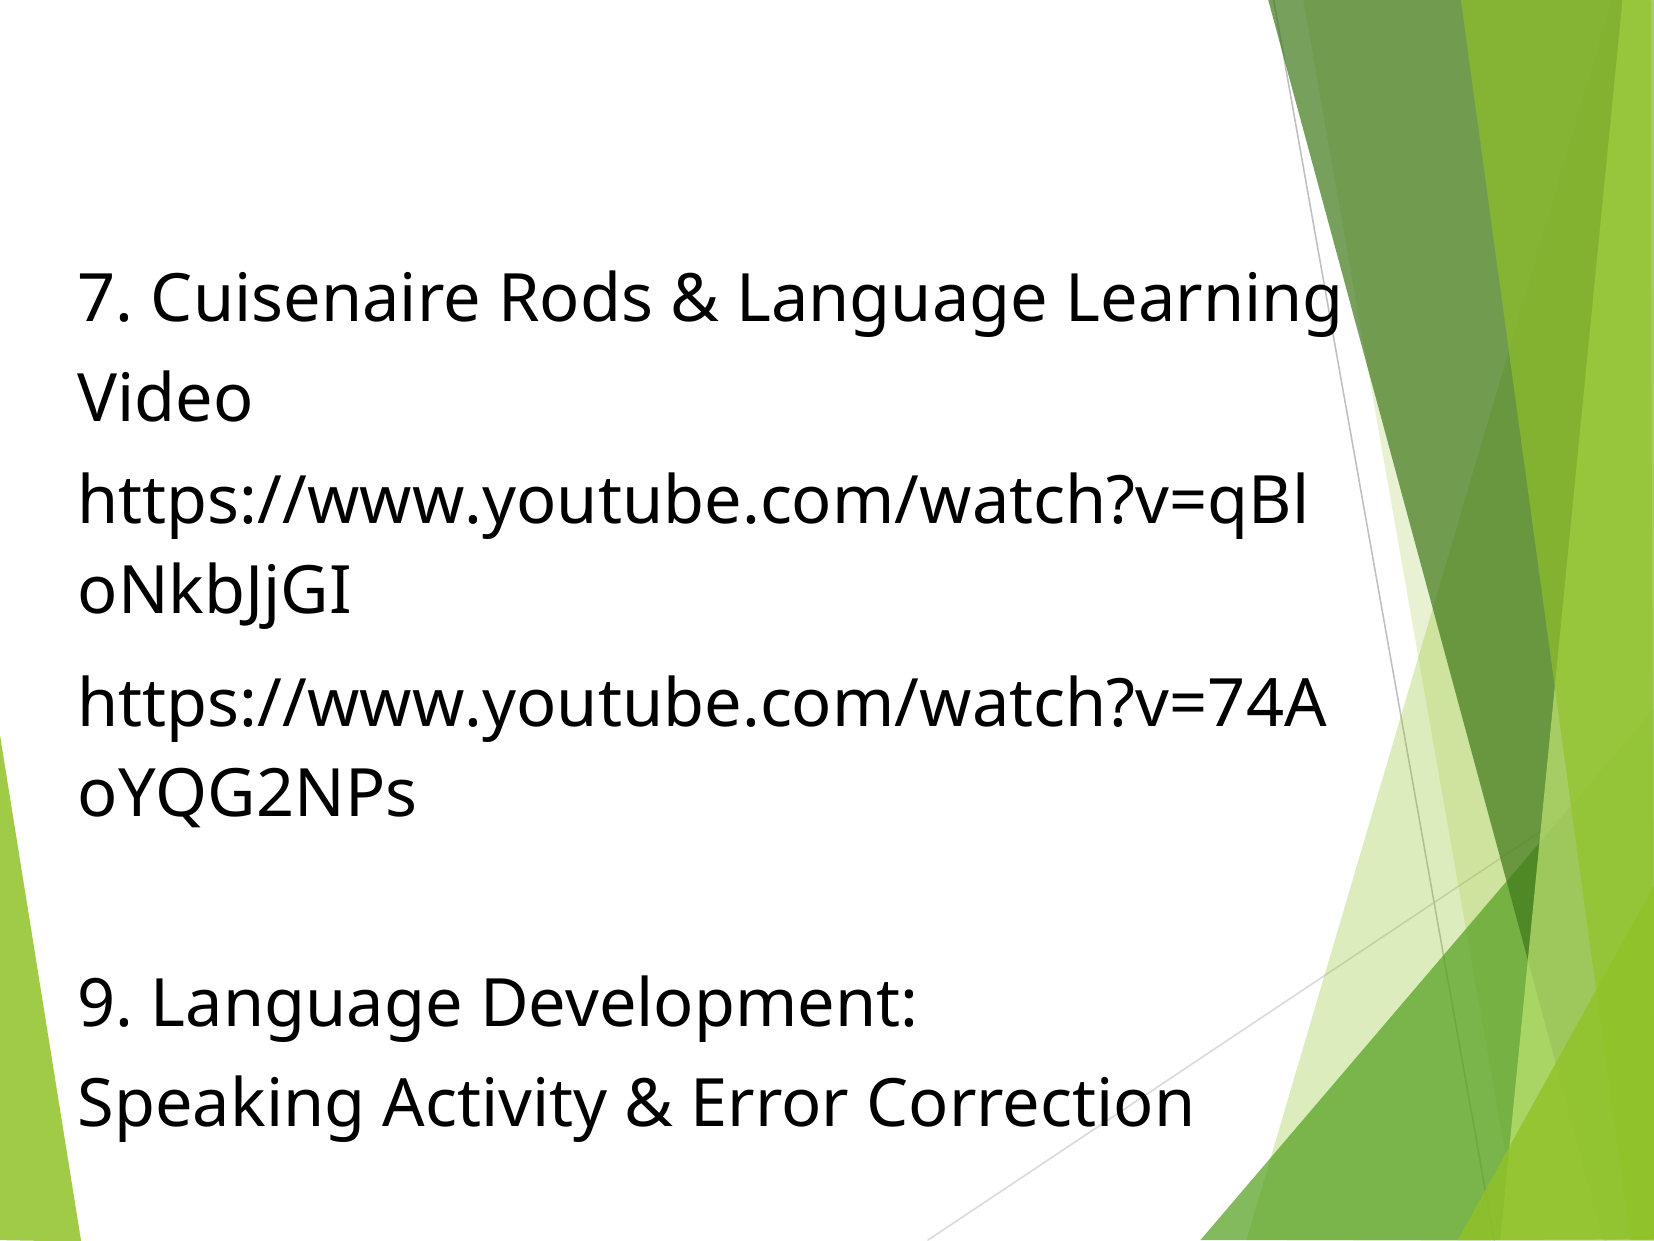

7. Cuisenaire Rods & Language Learning
Video https://www.youtube.com/watch?v=qBloNkbJjGI
https://www.youtube.com/watch?v=74AoYQG2NPs
9. Language Development:
Speaking Activity & Error Correction